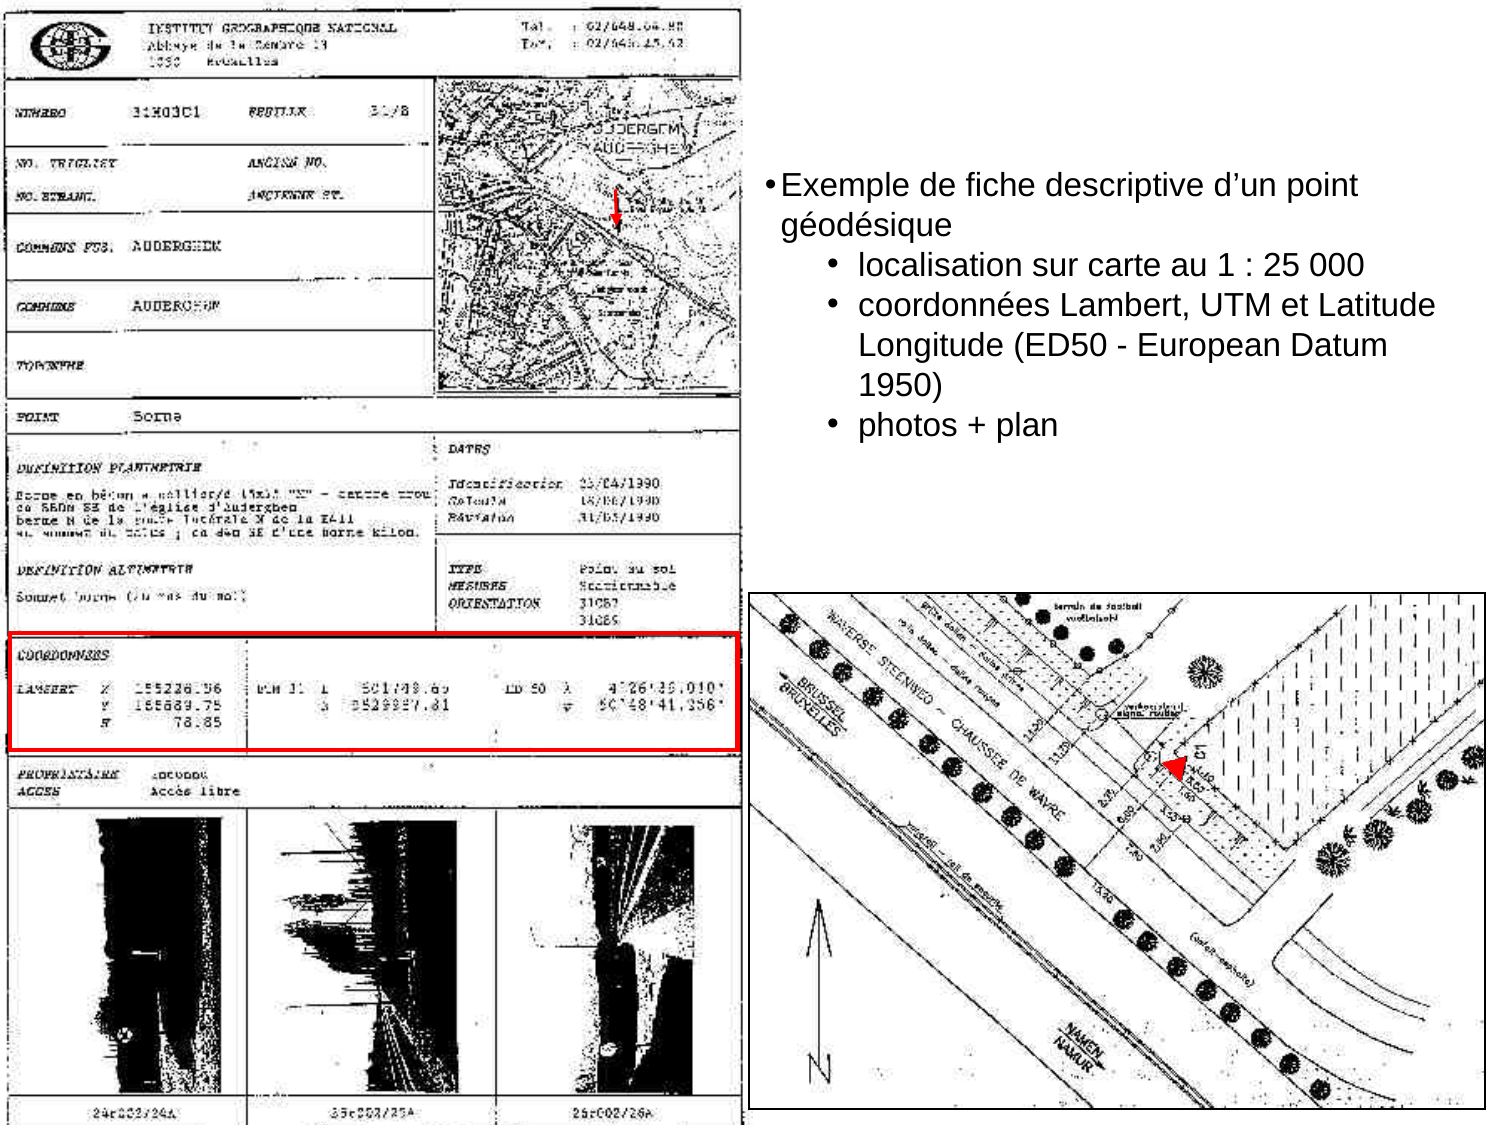

Exemple de fiche descriptive d’un point géodésique
localisation sur carte au 1 : 25 000
coordonnées Lambert, UTM et Latitude Longitude (ED50 - European Datum 1950)‏
photos + plan
Cartographie Numérique et Levé de Terrain - Eléonore Wolff - ULB